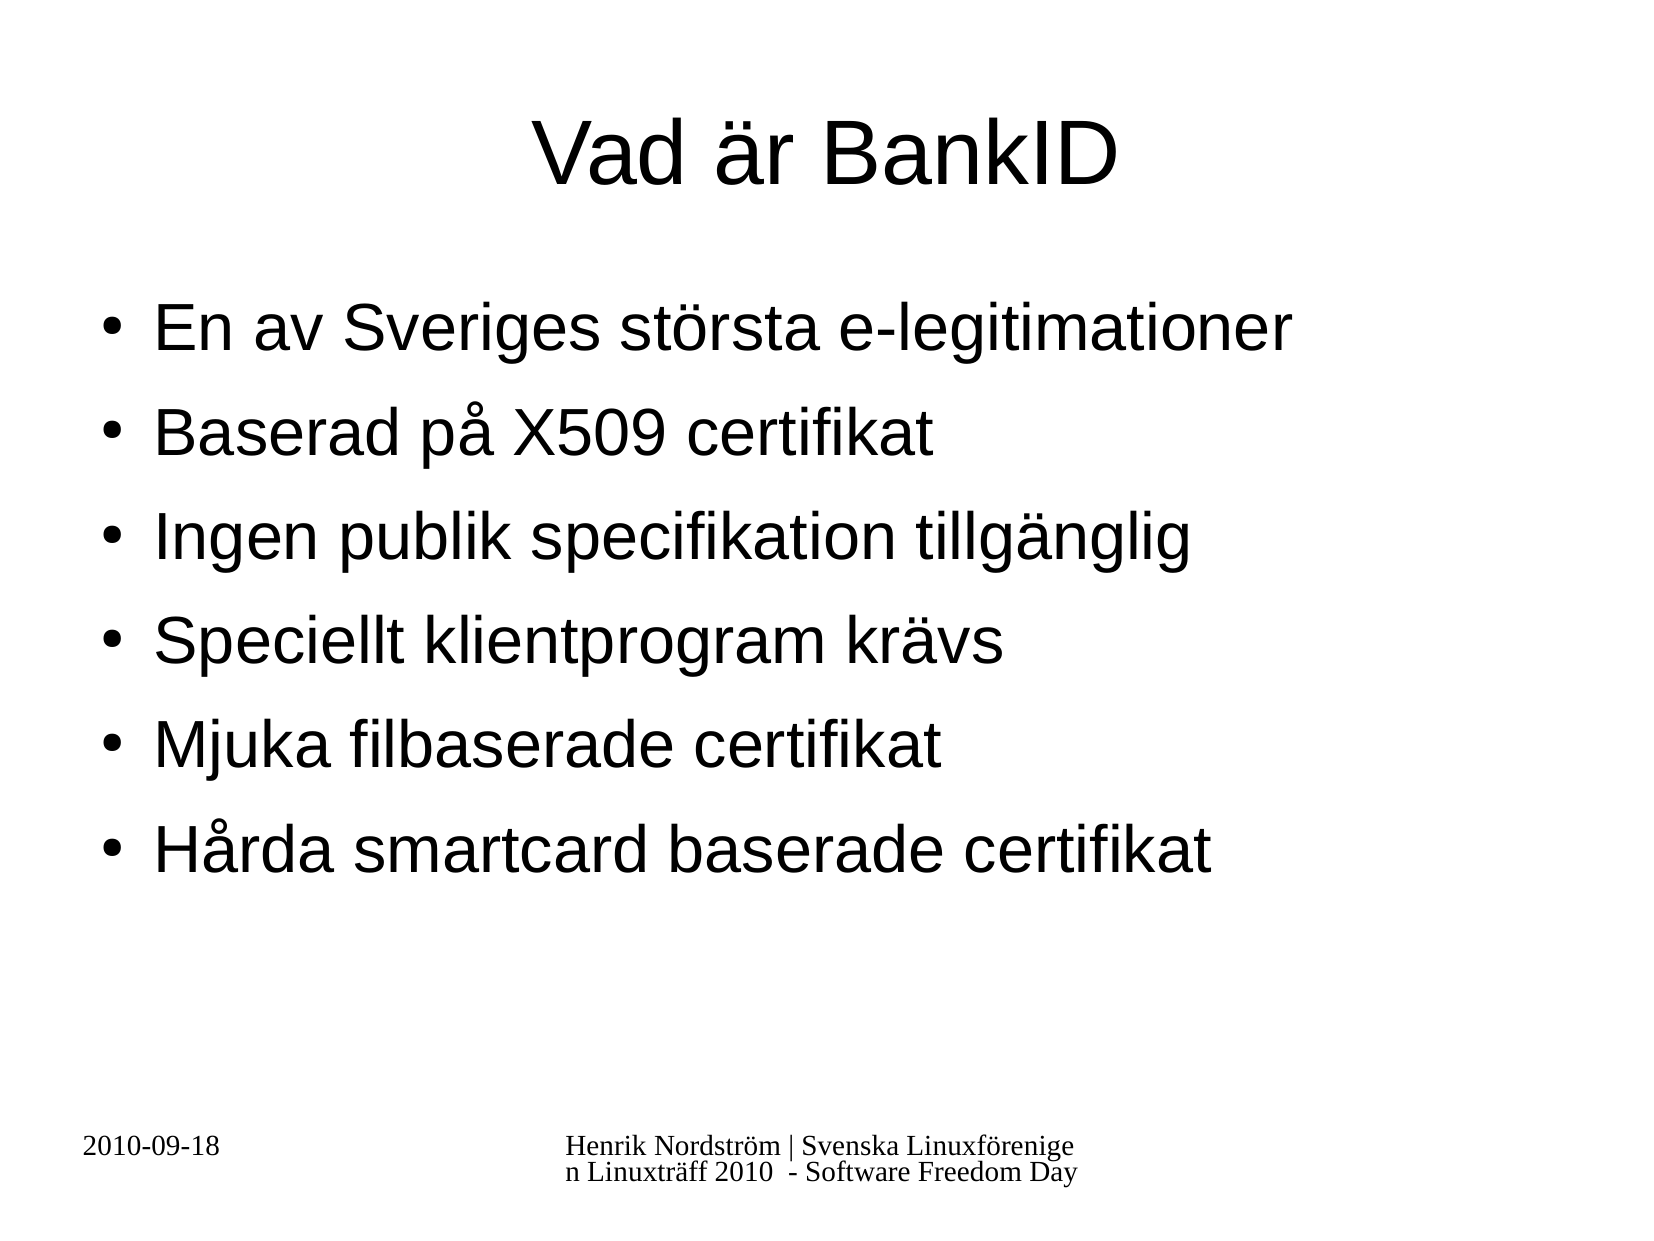

# Vad är BankID
En av Sveriges största e-legitimationer
Baserad på X509 certifikat
Ingen publik specifikation tillgänglig
Speciellt klientprogram krävs
Mjuka filbaserade certifikat
Hårda smartcard baserade certifikat
2010-09-18
Henrik Nordström | Svenska Linuxförenigen Linuxträff 2010 - Software Freedom Day